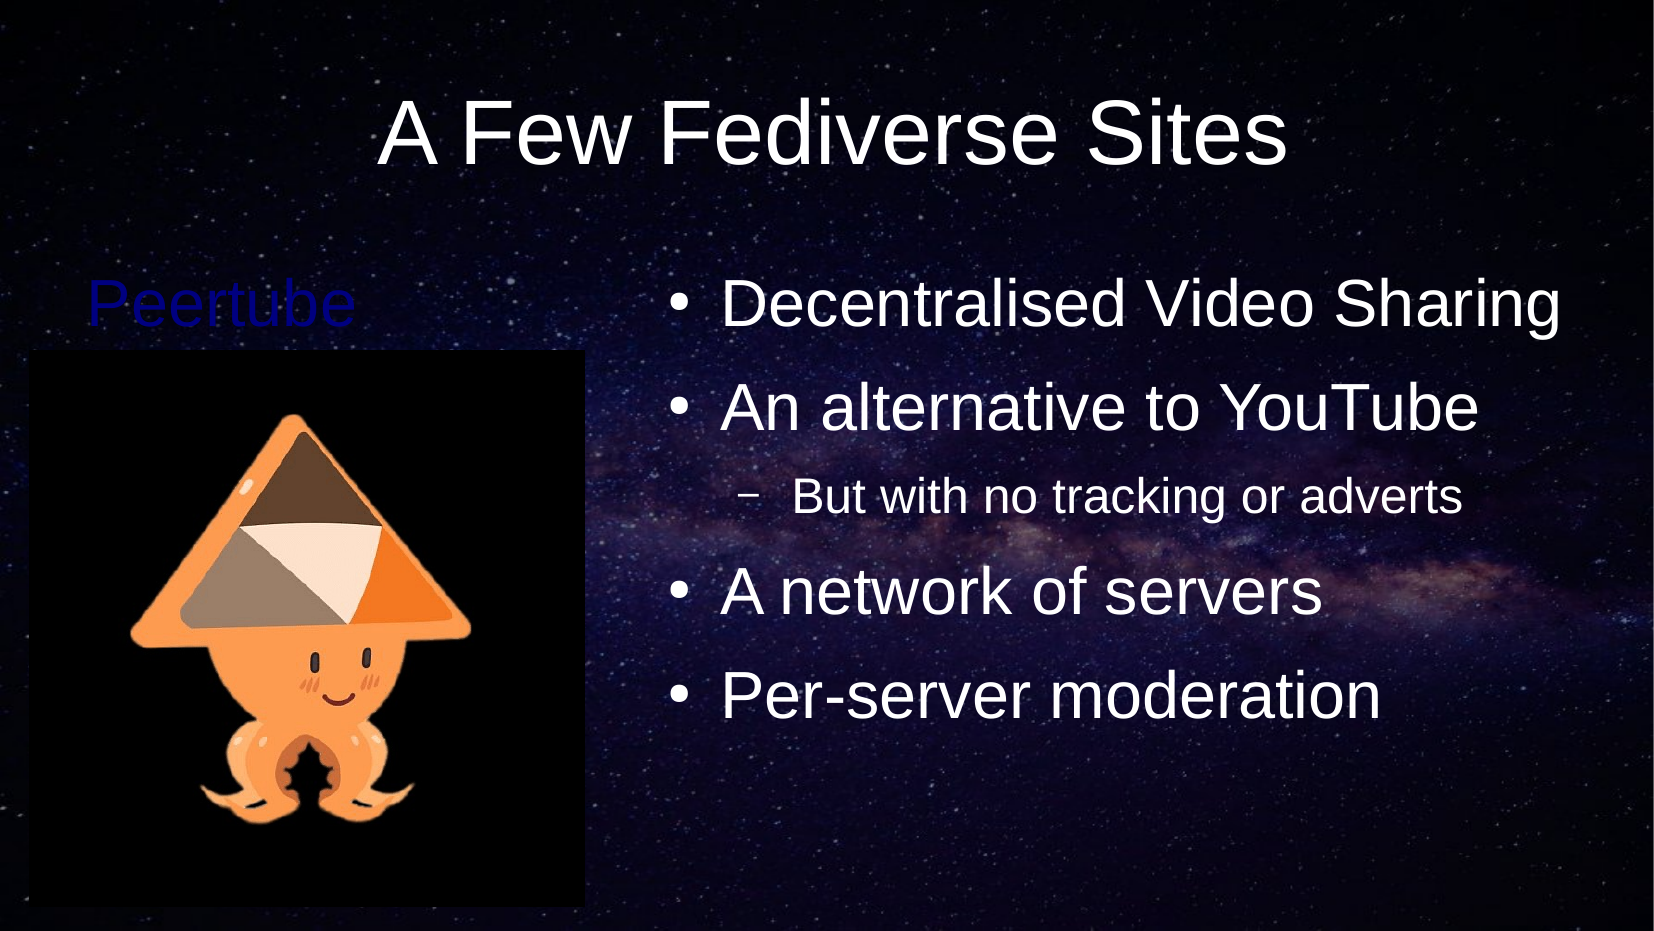

# A Few Fediverse Sites
Peertube
Decentralised Video Sharing
An alternative to YouTube
But with no tracking or adverts
A network of servers
Per-server moderation